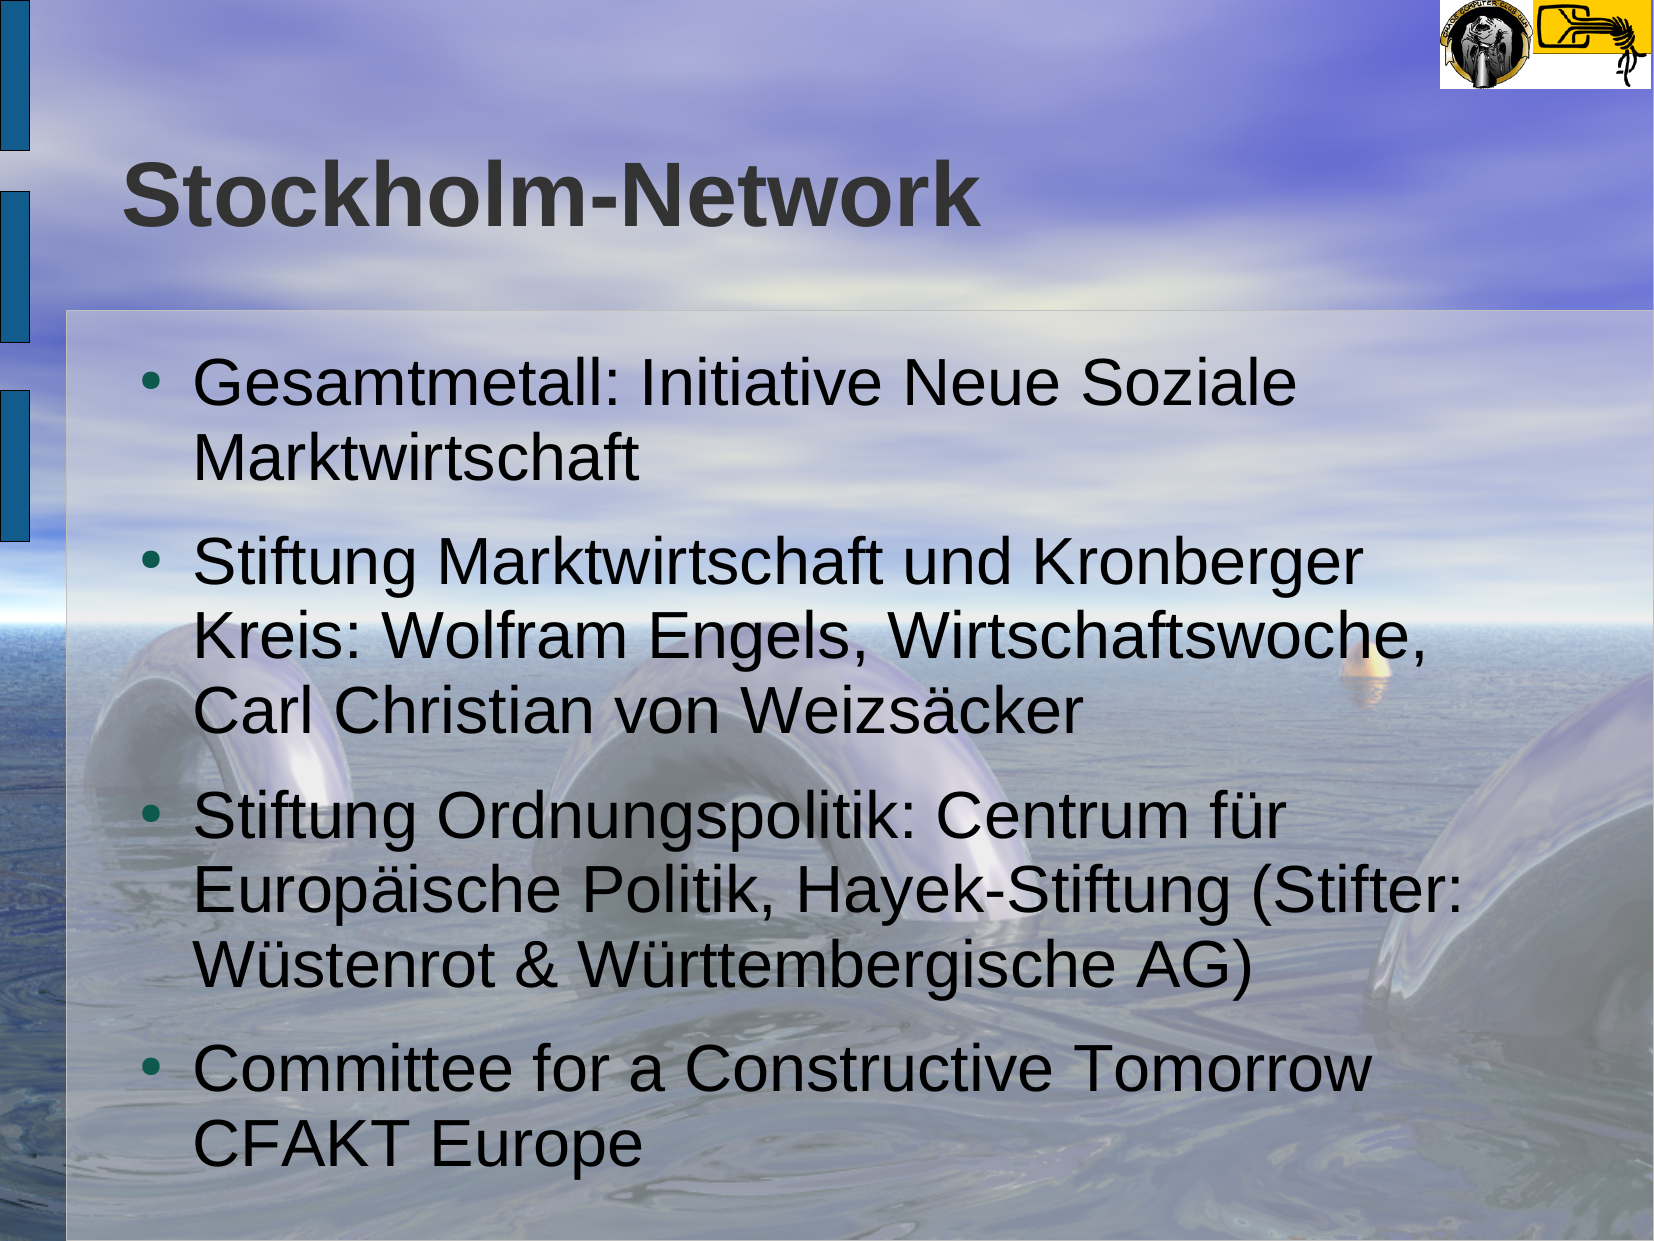

# Stockholm-Network
Gesamtmetall: Initiative Neue Soziale Marktwirtschaft
Stiftung Marktwirtschaft und Kronberger Kreis: Wolfram Engels, Wirtschaftswoche, Carl Christian von Weizsäcker
Stiftung Ordnungspolitik: Centrum für Europäische Politik, Hayek-Stiftung (Stifter: Wüstenrot & Württembergische AG)
Committee for a Constructive Tomorrow CFAKT Europe